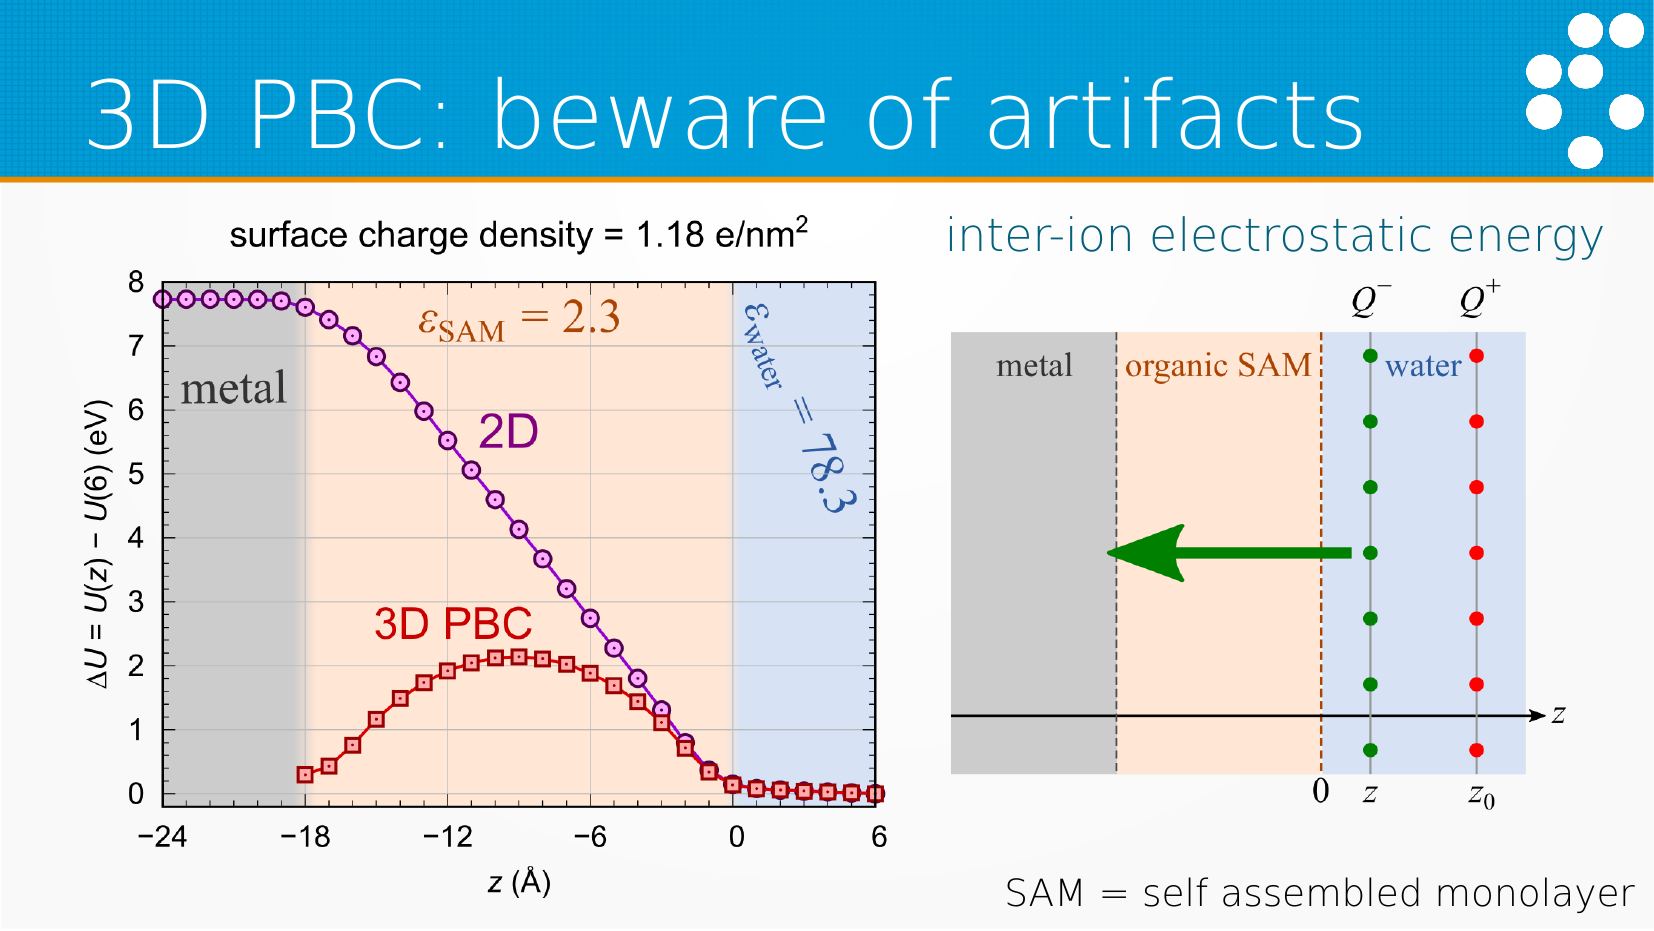

# 3D PBC: beware of artifacts
inter-ion electrostatic energy
SAM = self assembled monolayer